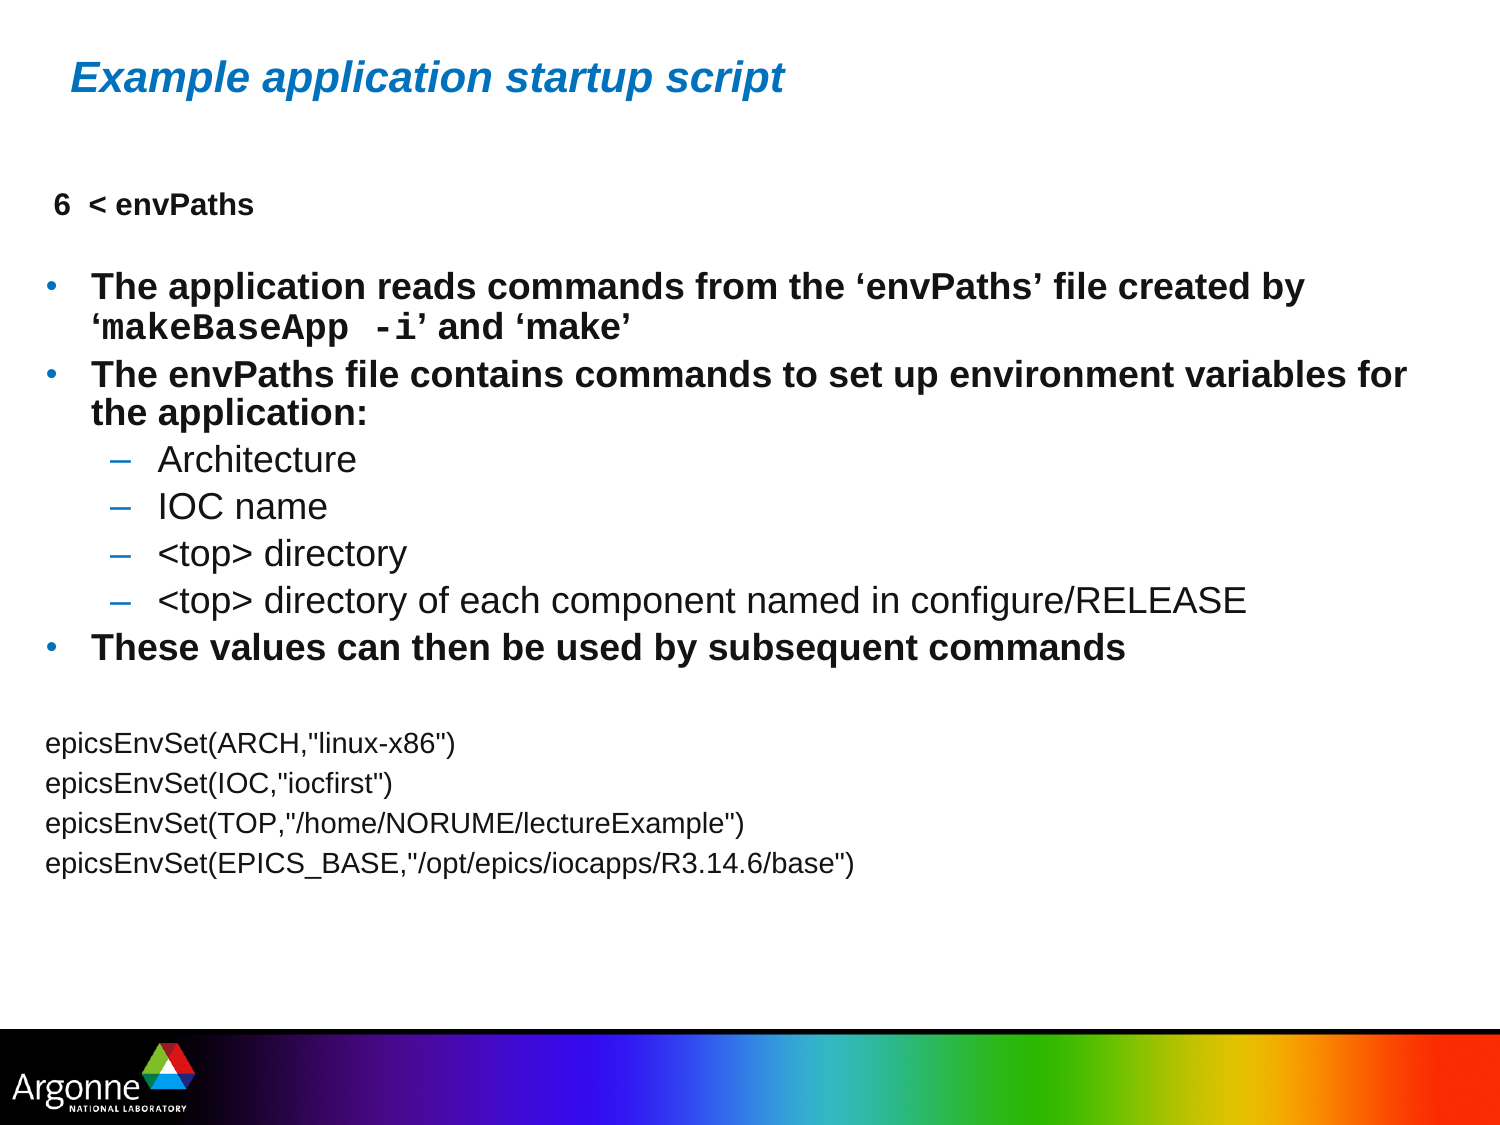

# Example application startup script
 6 < envPaths
The application reads commands from the ‘envPaths’ file created by ‘makeBaseApp -i’ and ‘make’
The envPaths file contains commands to set up environment variables for the application:
Architecture
IOC name
<top> directory
<top> directory of each component named in configure/RELEASE
These values can then be used by subsequent commands
epicsEnvSet(ARCH,"linux-x86")
epicsEnvSet(IOC,"iocfirst")
epicsEnvSet(TOP,"/home/NORUME/lectureExample")
epicsEnvSet(EPICS_BASE,"/opt/epics/iocapps/R3.14.6/base")